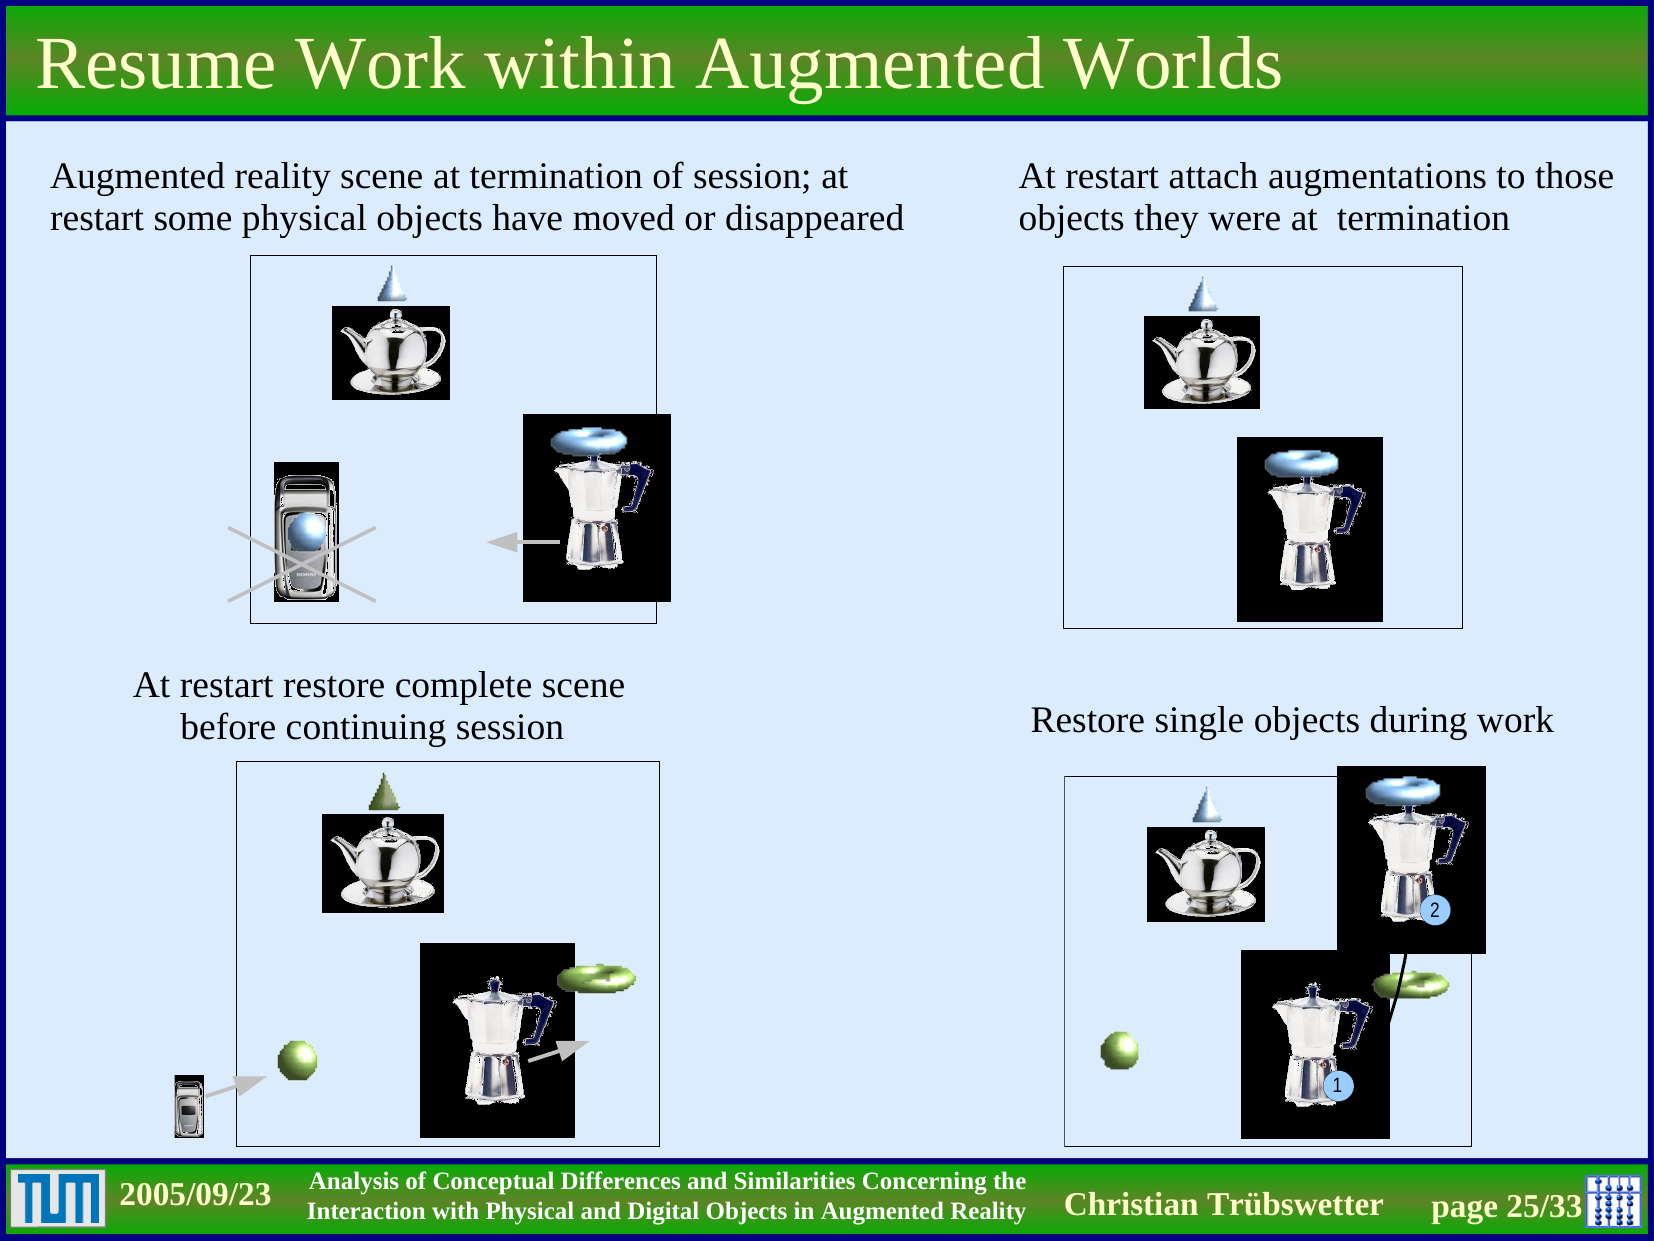

# Resume Work within Augmented Worlds
Augmented reality scene at termination of session; at
restart some physical objects have moved or disappeared
At restart attach augmentations to those
objects they were at termination
At restart restore complete scene
 before continuing session
Restore single objects during work